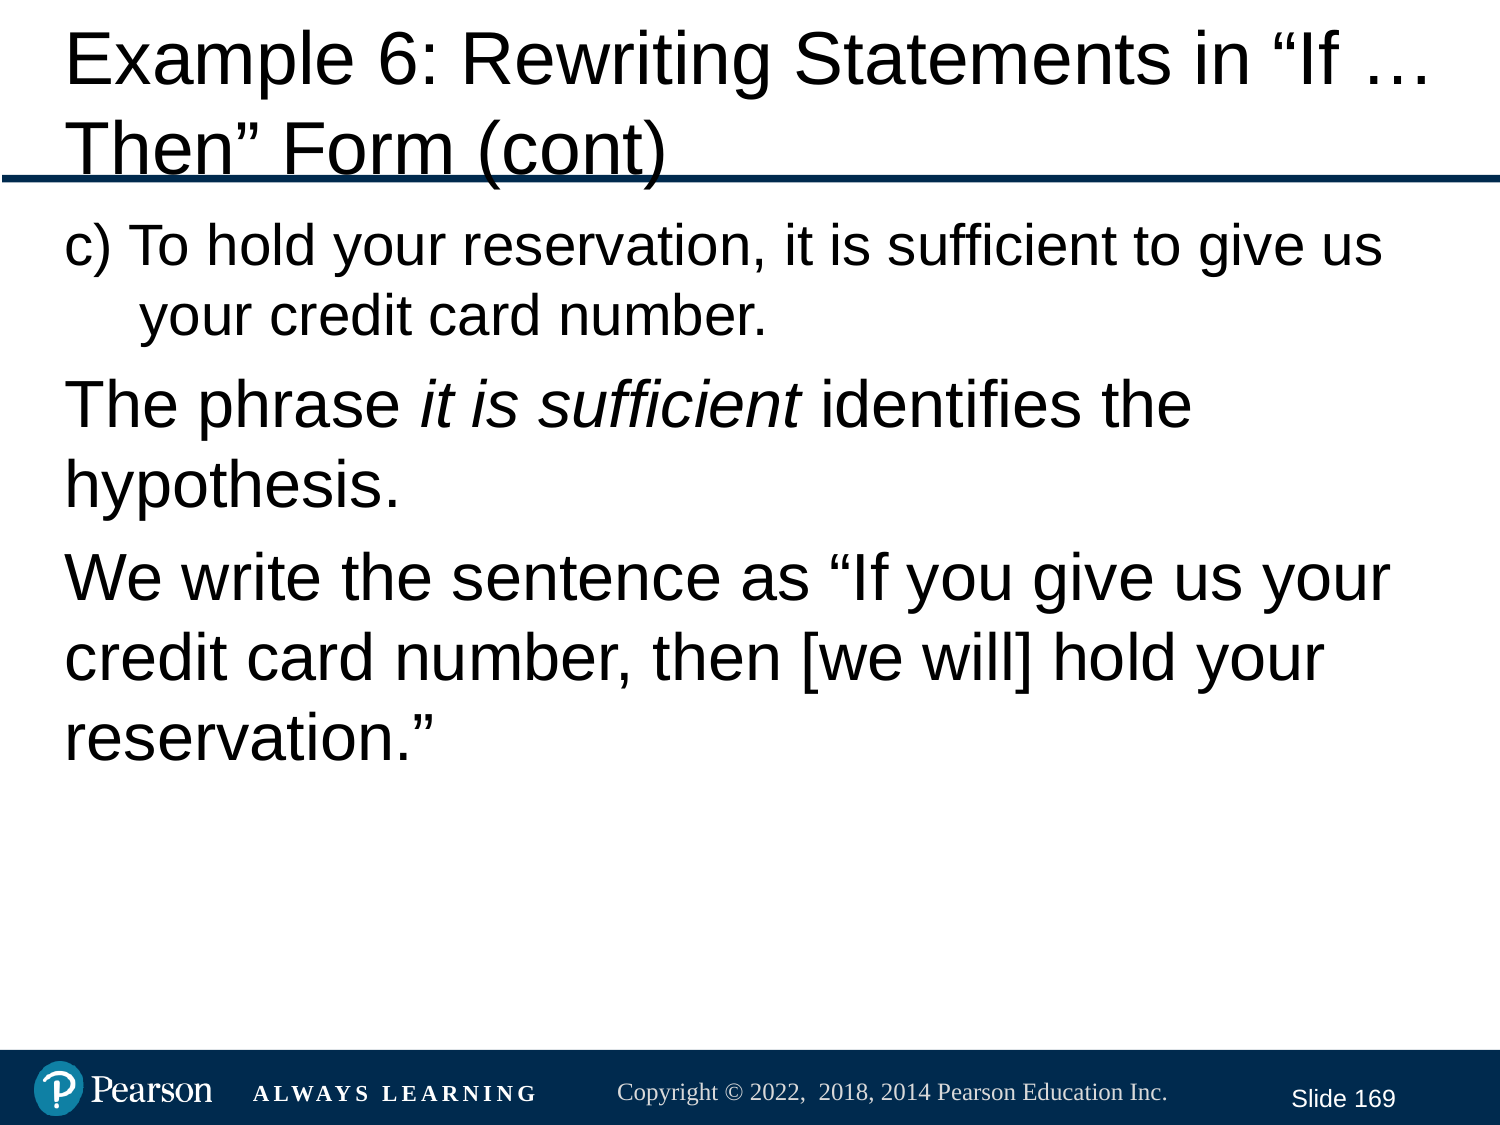

# Example 6: Rewriting Statements in “If … Then” Form (cont)
c) To hold your reservation, it is sufficient to give us your credit card number.
The phrase it is sufficient identifies the hypothesis.
We write the sentence as “If you give us your credit card number, then [we will] hold your reservation.”